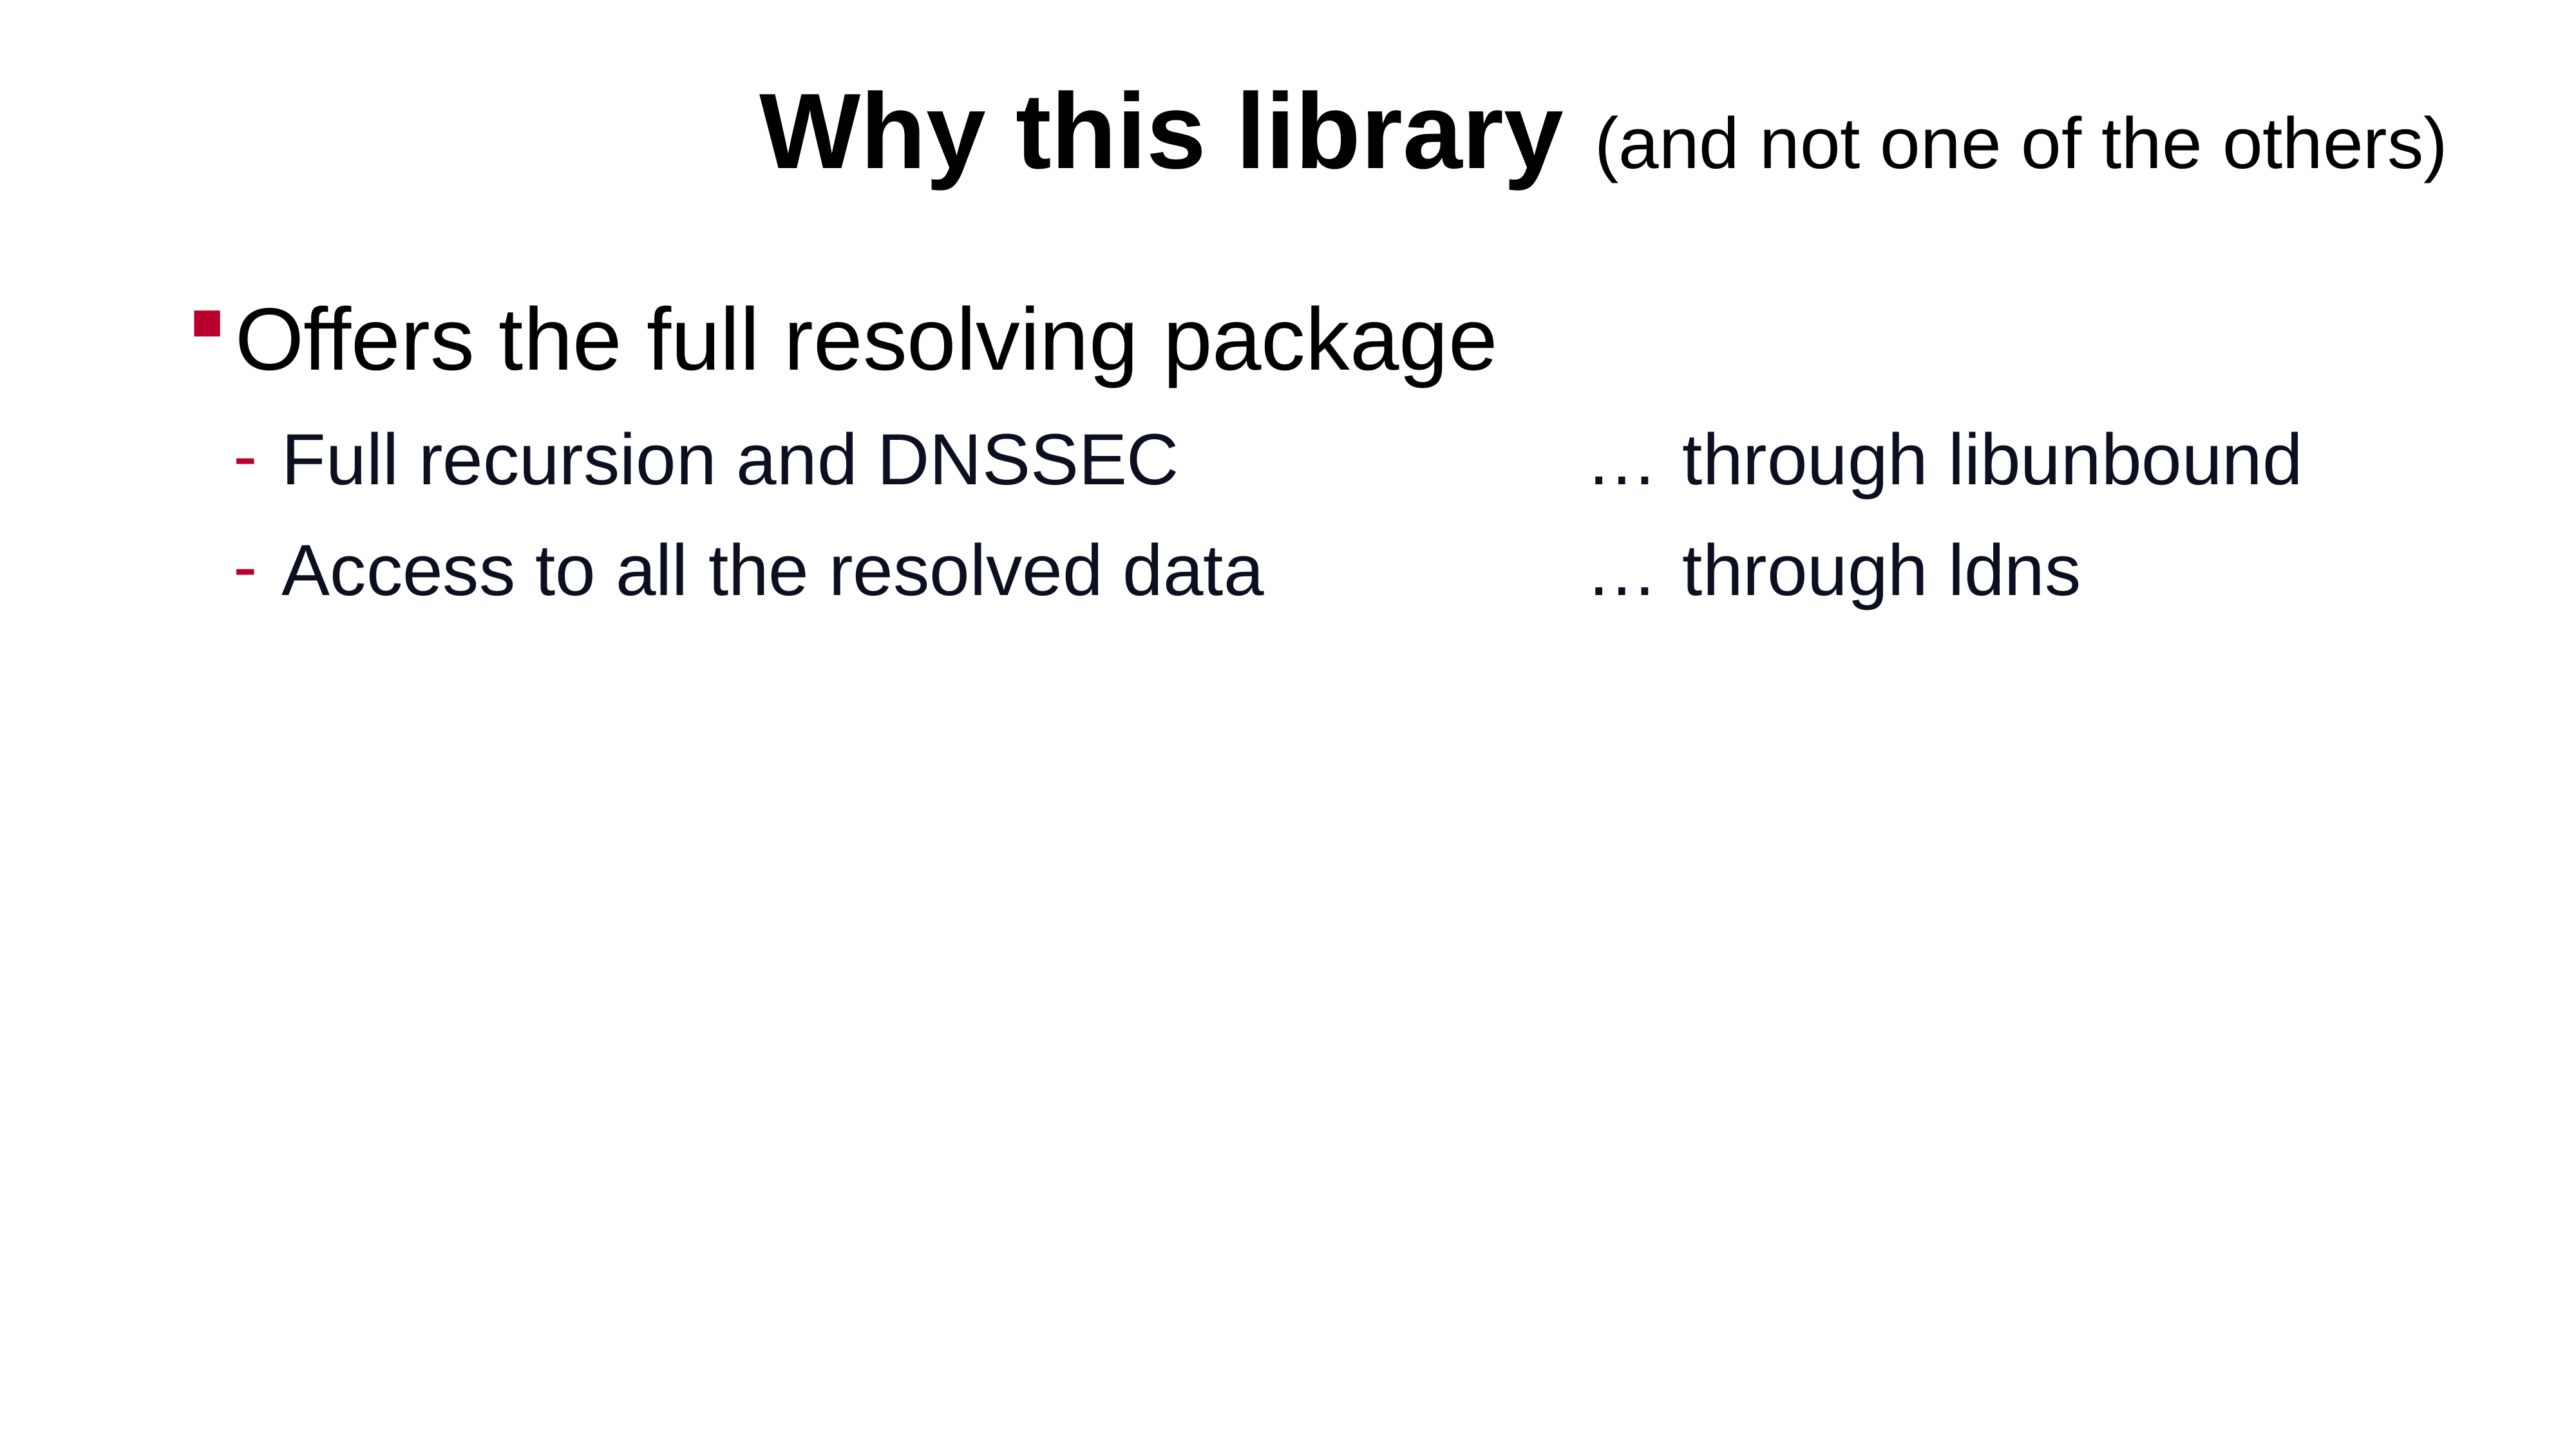

# Why this library (and not one of the others)
Offers the full resolving package
Full recursion and DNSSEC									…	through libunbound
Access to all the resolved data 							…	through ldns